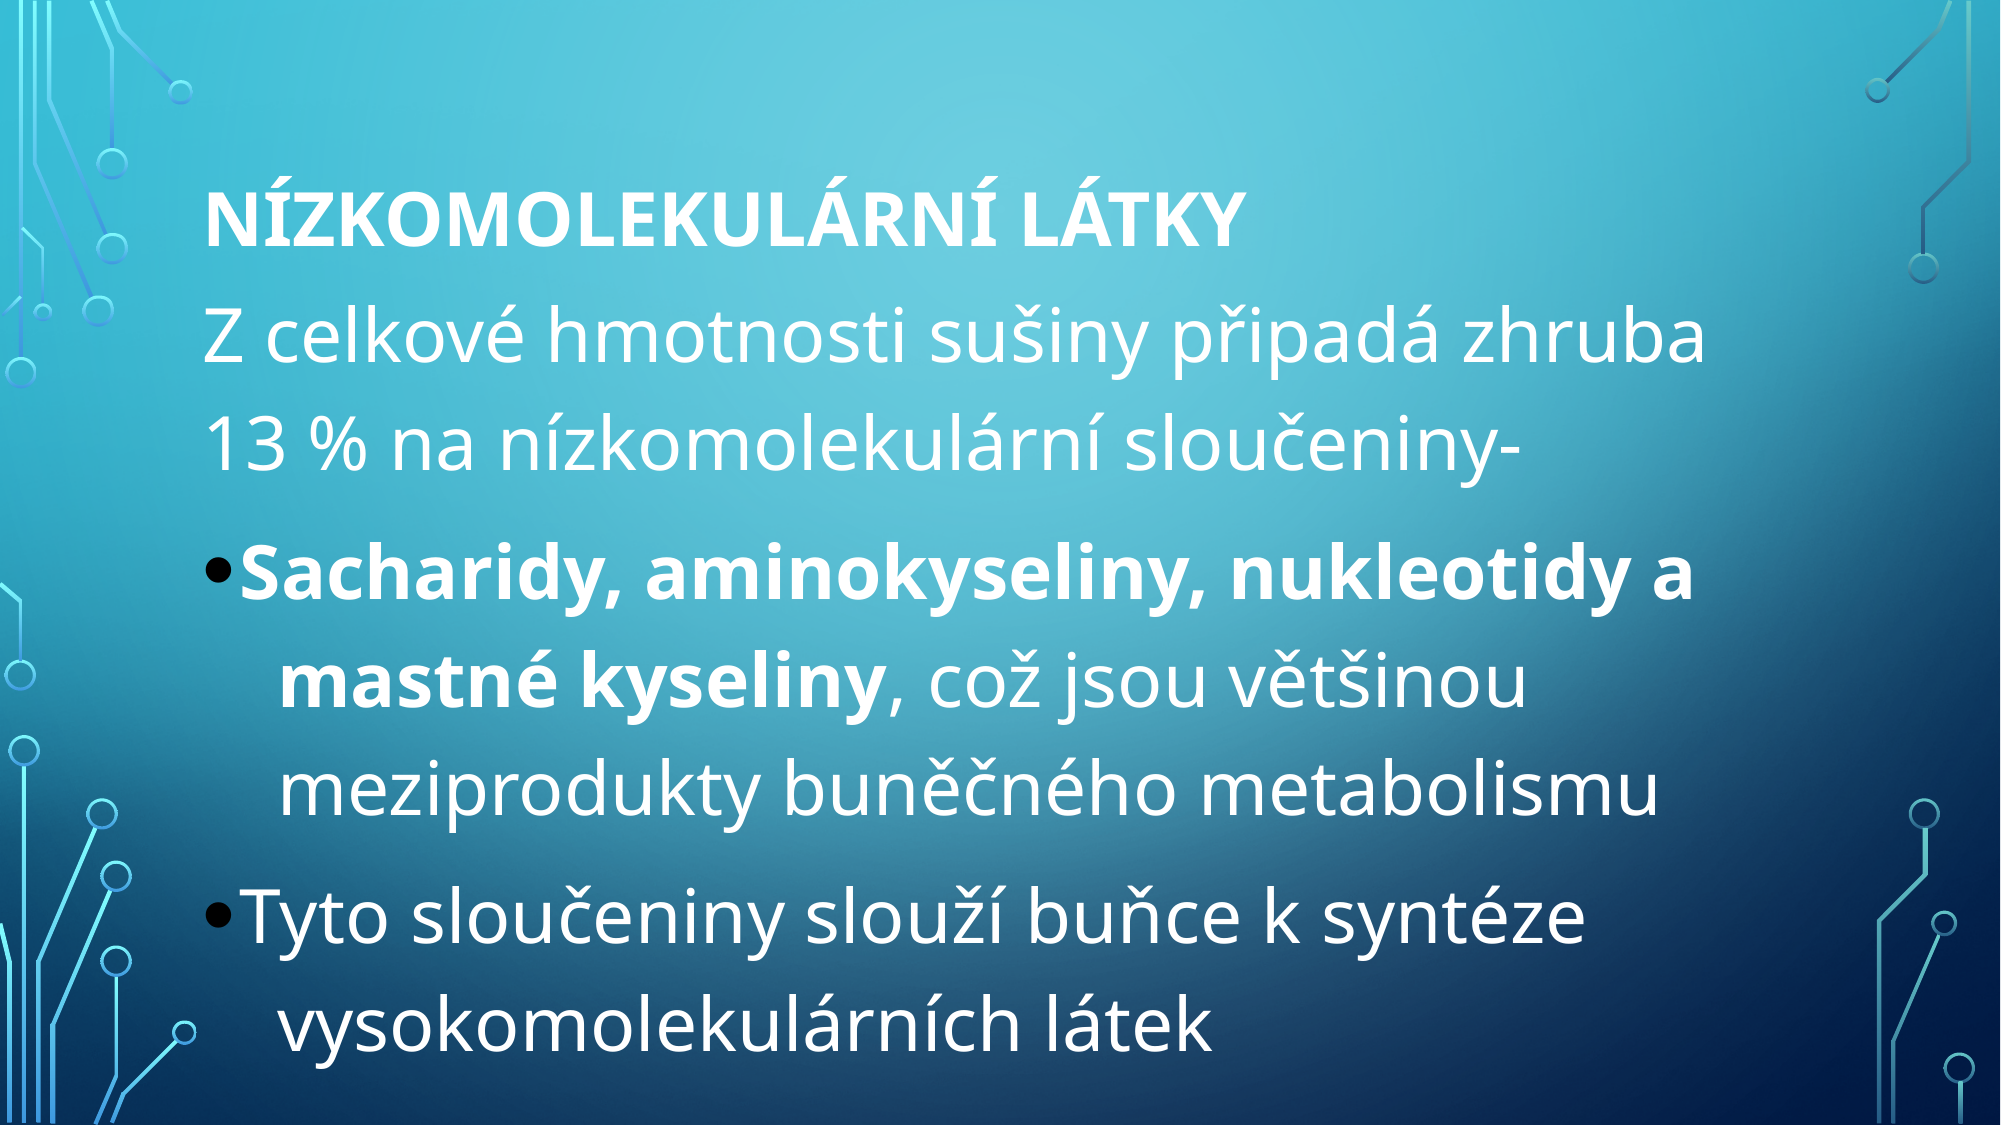

# Nízkomolekulární látky
Z celkové hmotnosti sušiny připadá zhruba 13 % na nízkomolekulární sloučeniny-
Sacharidy, aminokyseliny, nukleotidy a mastné kyseliny, což jsou většinou meziprodukty buněčného metabolismu
Tyto sloučeniny slouží buňce k syntéze vysokomolekulárních látek